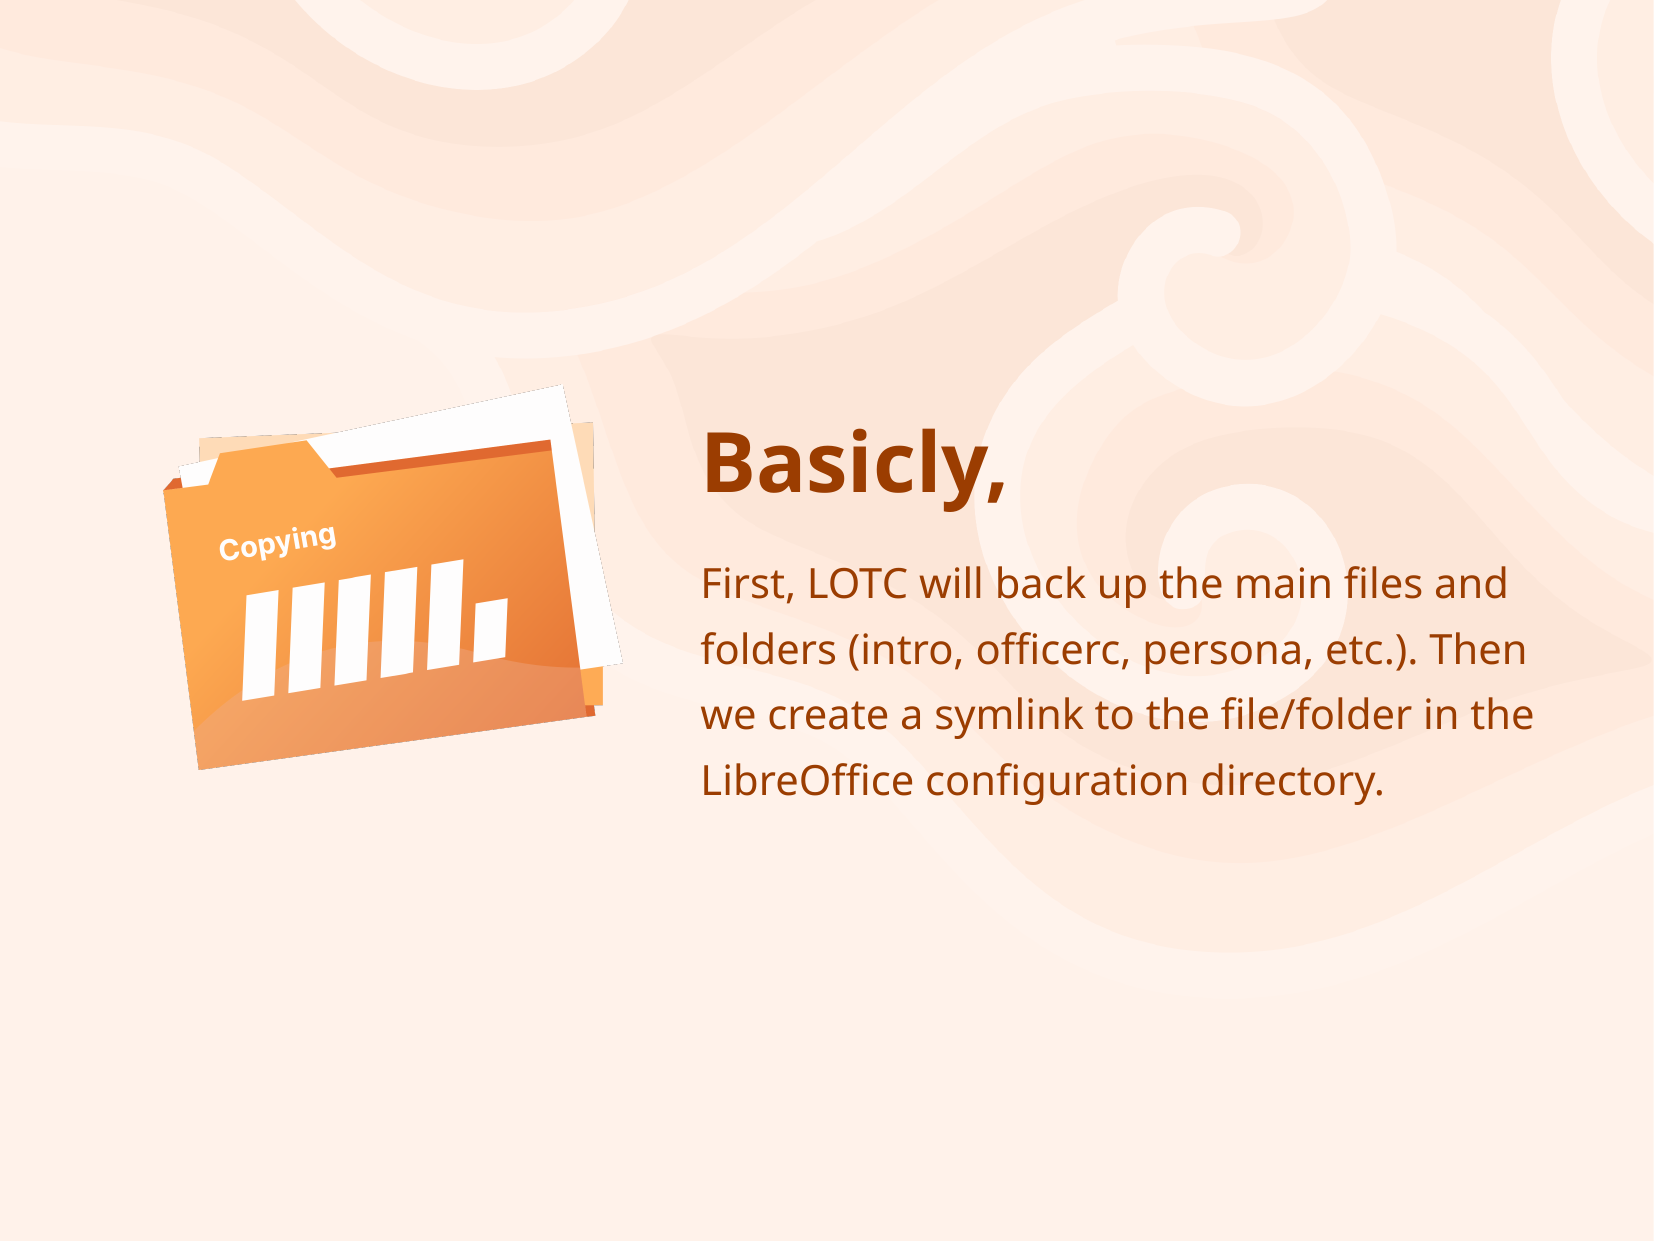

Basicly,
First, LOTC will back up the main files and folders (intro, officerc, persona, etc.). Then we create a symlink to the file/folder in the LibreOffice configuration directory.